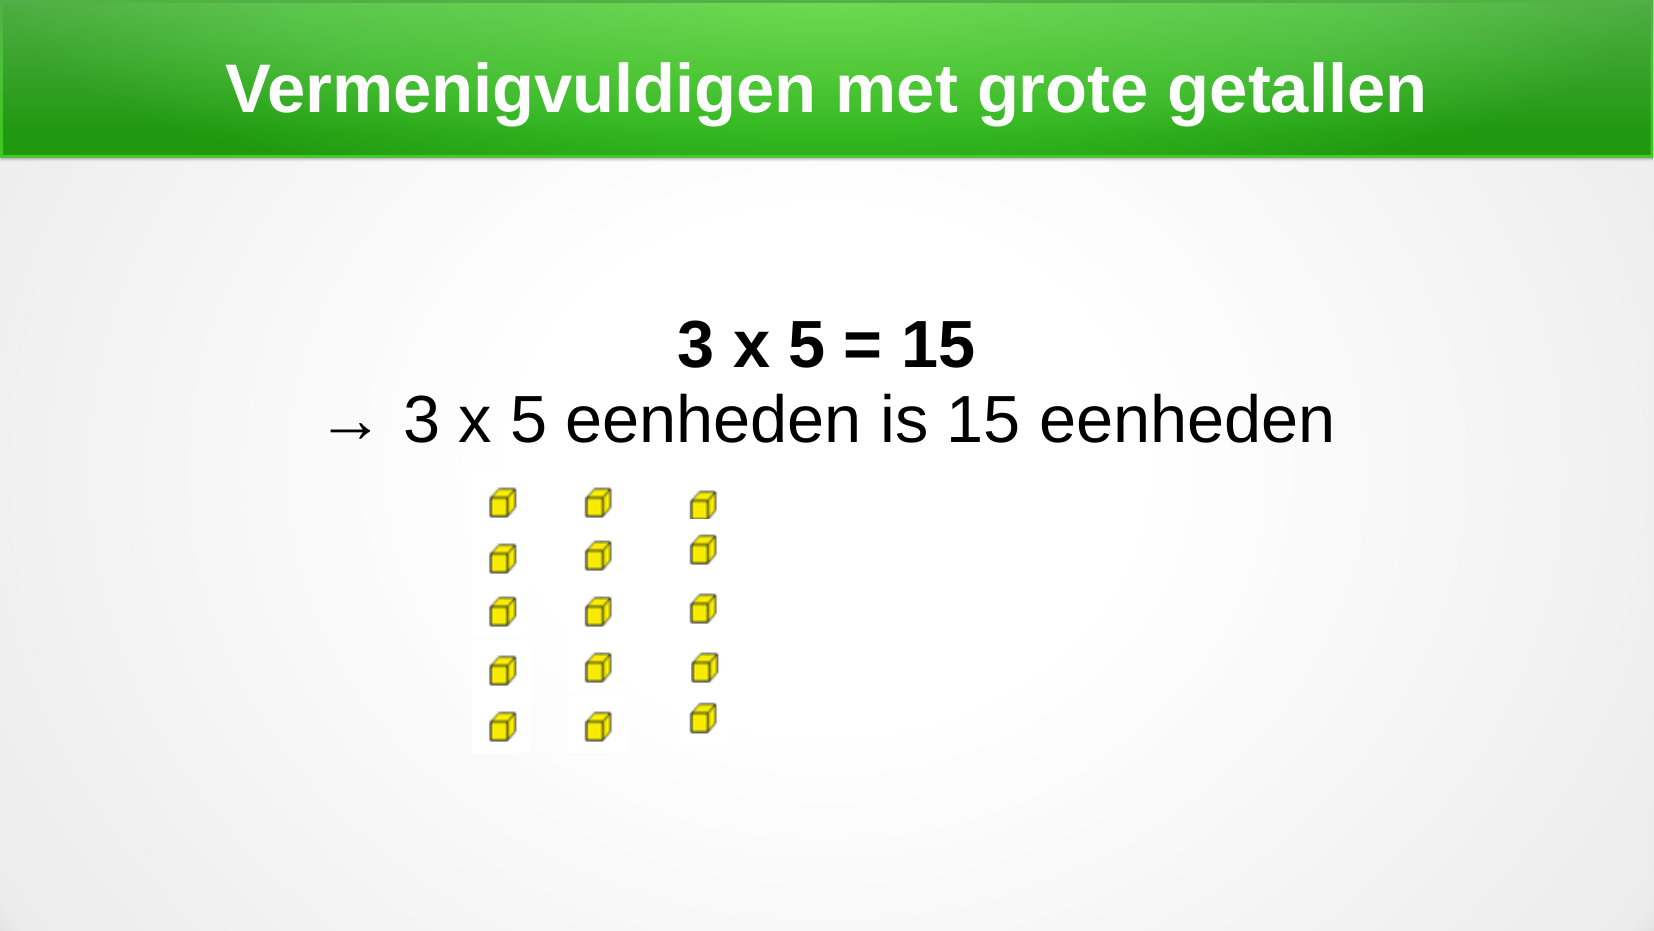

# Vermenigvuldigen met grote getallen
3 x 5 = 15
→ 3 x 5 eenheden is 15 eenheden